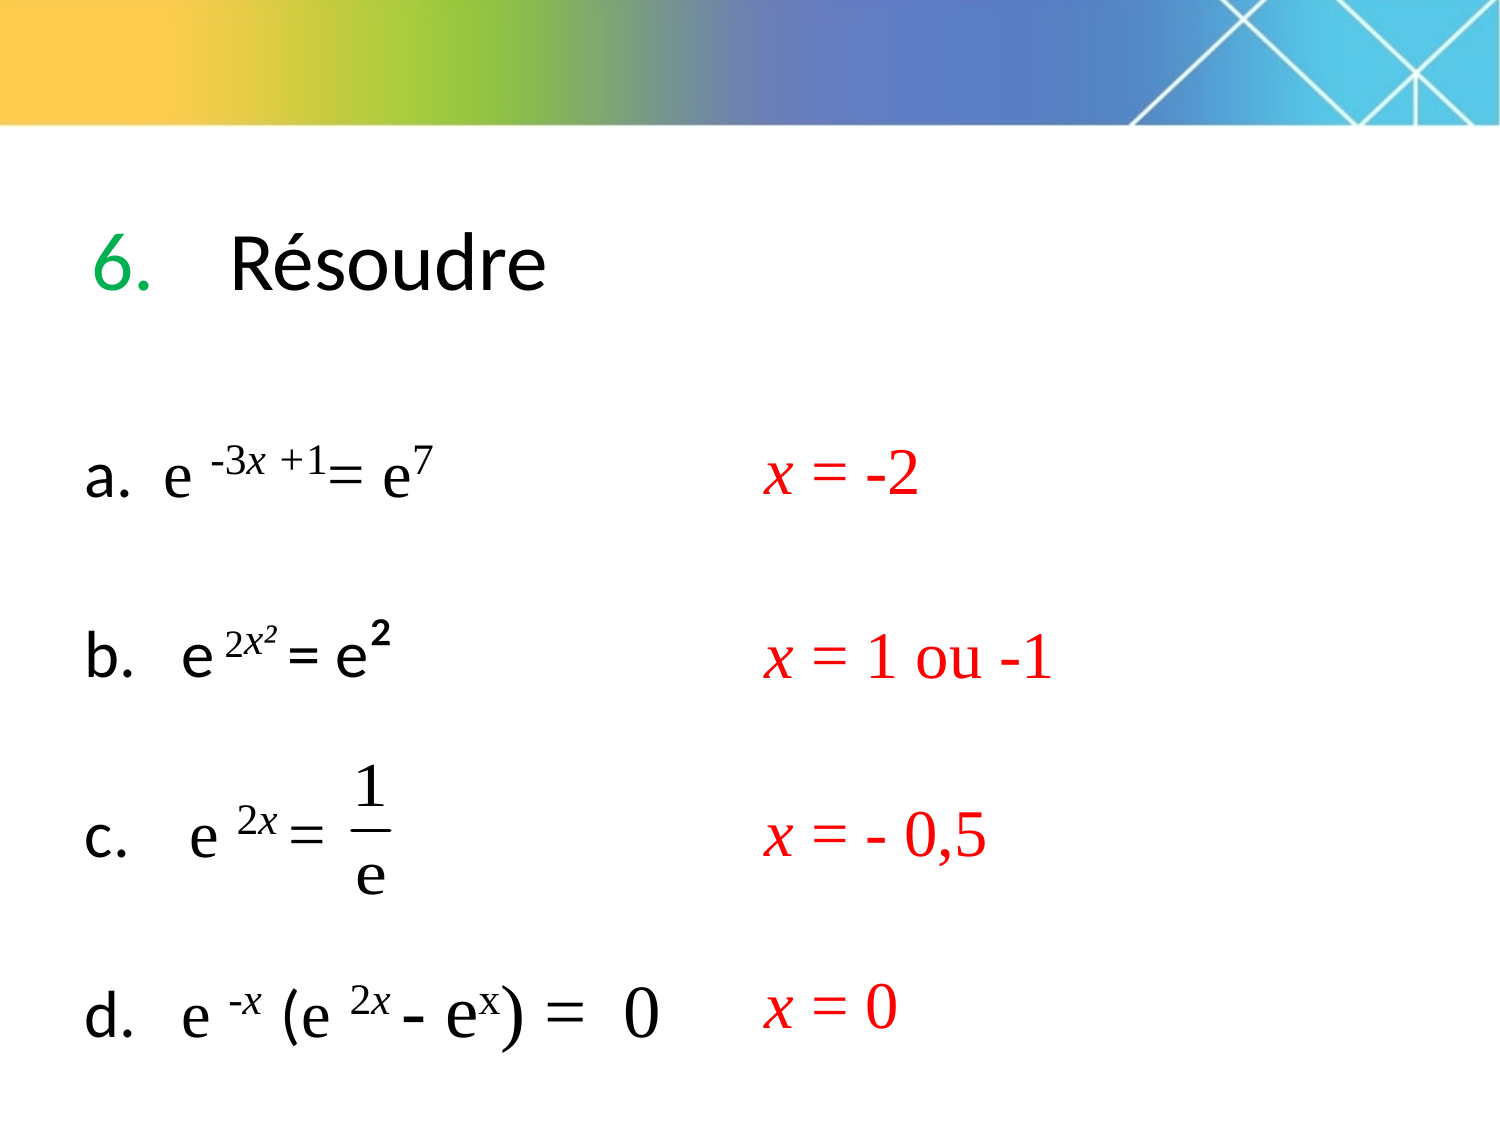

# Résoudre
a. e -3x +1= e7
b. e 2x² = e²
c. e 2x =
d. e -x (e 2x - ex) = 0
 =
x = -2
x = 1 ou -1
x = - 0,5
x = 0